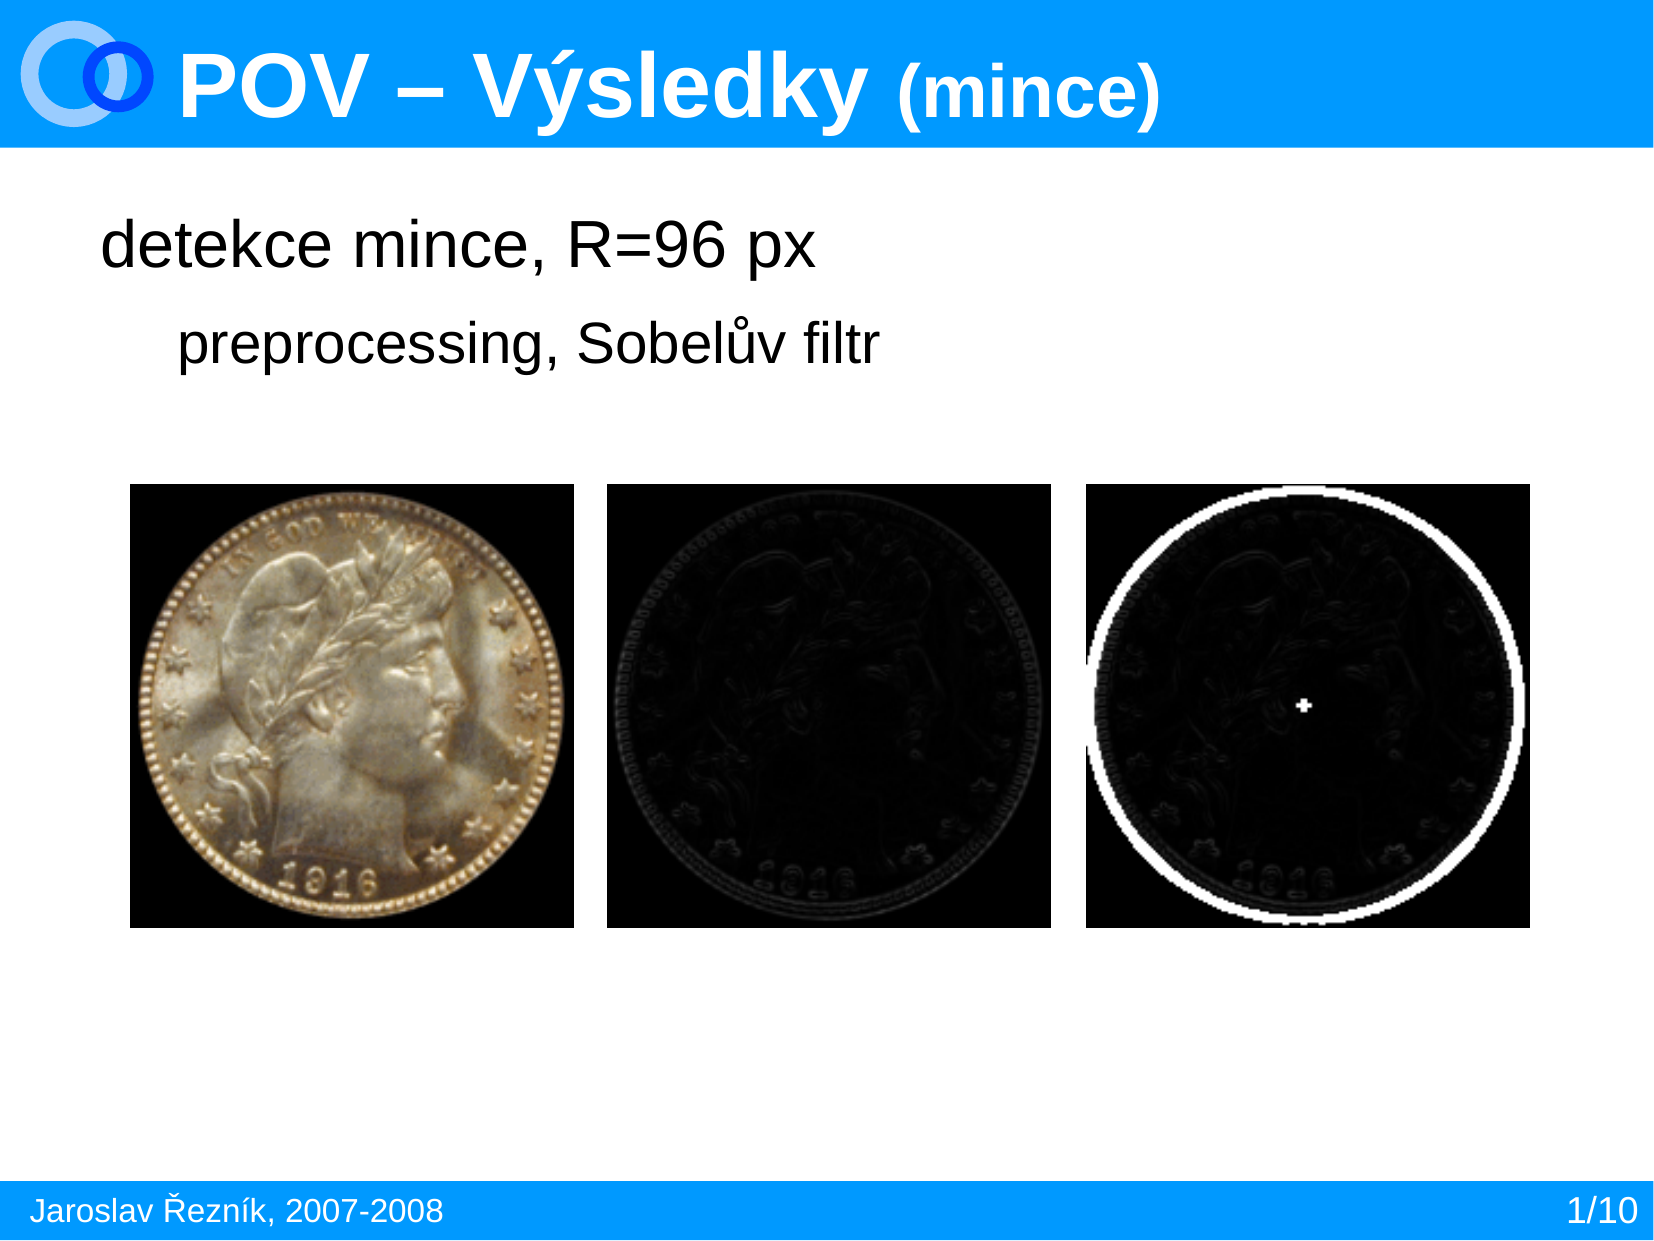

# POV – Výsledky (mince)
detekce mince, R=96 px
preprocessing, Sobelův filtr
1/10
Jaroslav Řezník, 2007-2008